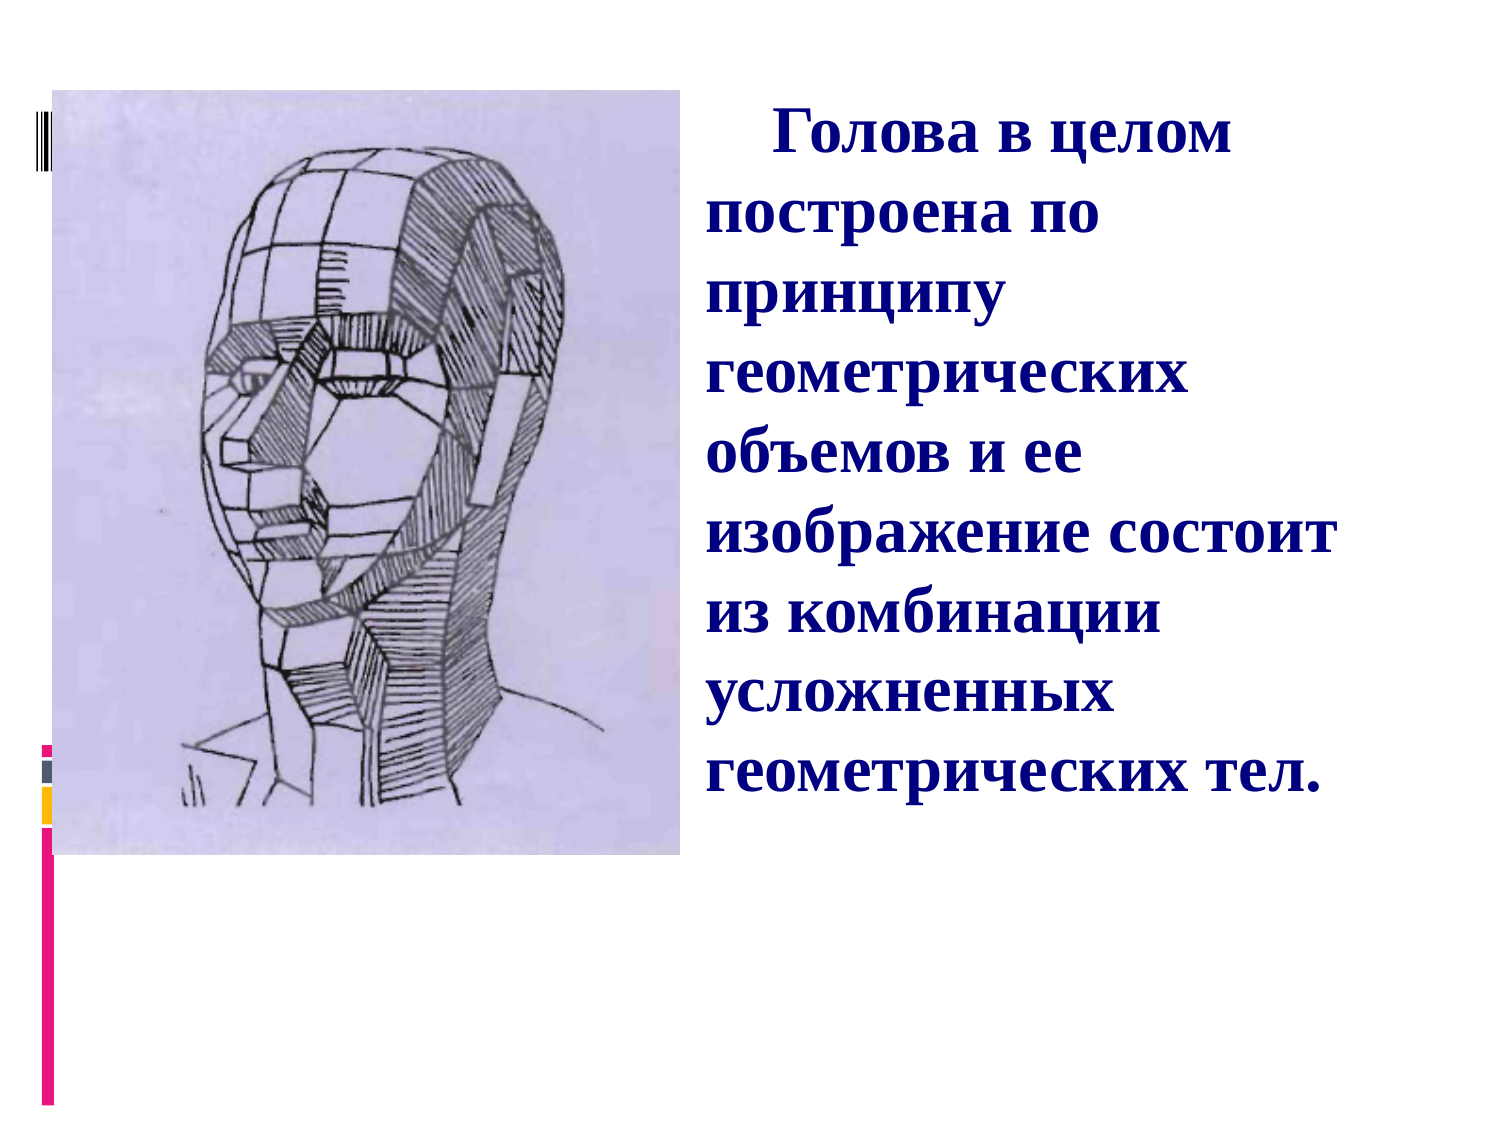

# Голова в целом построена по принципу геометрических объемов и ее изображение состоит из комбинации усложненных геометрических тел.
А. Дюрер Аналитический рисунок построения головы человека